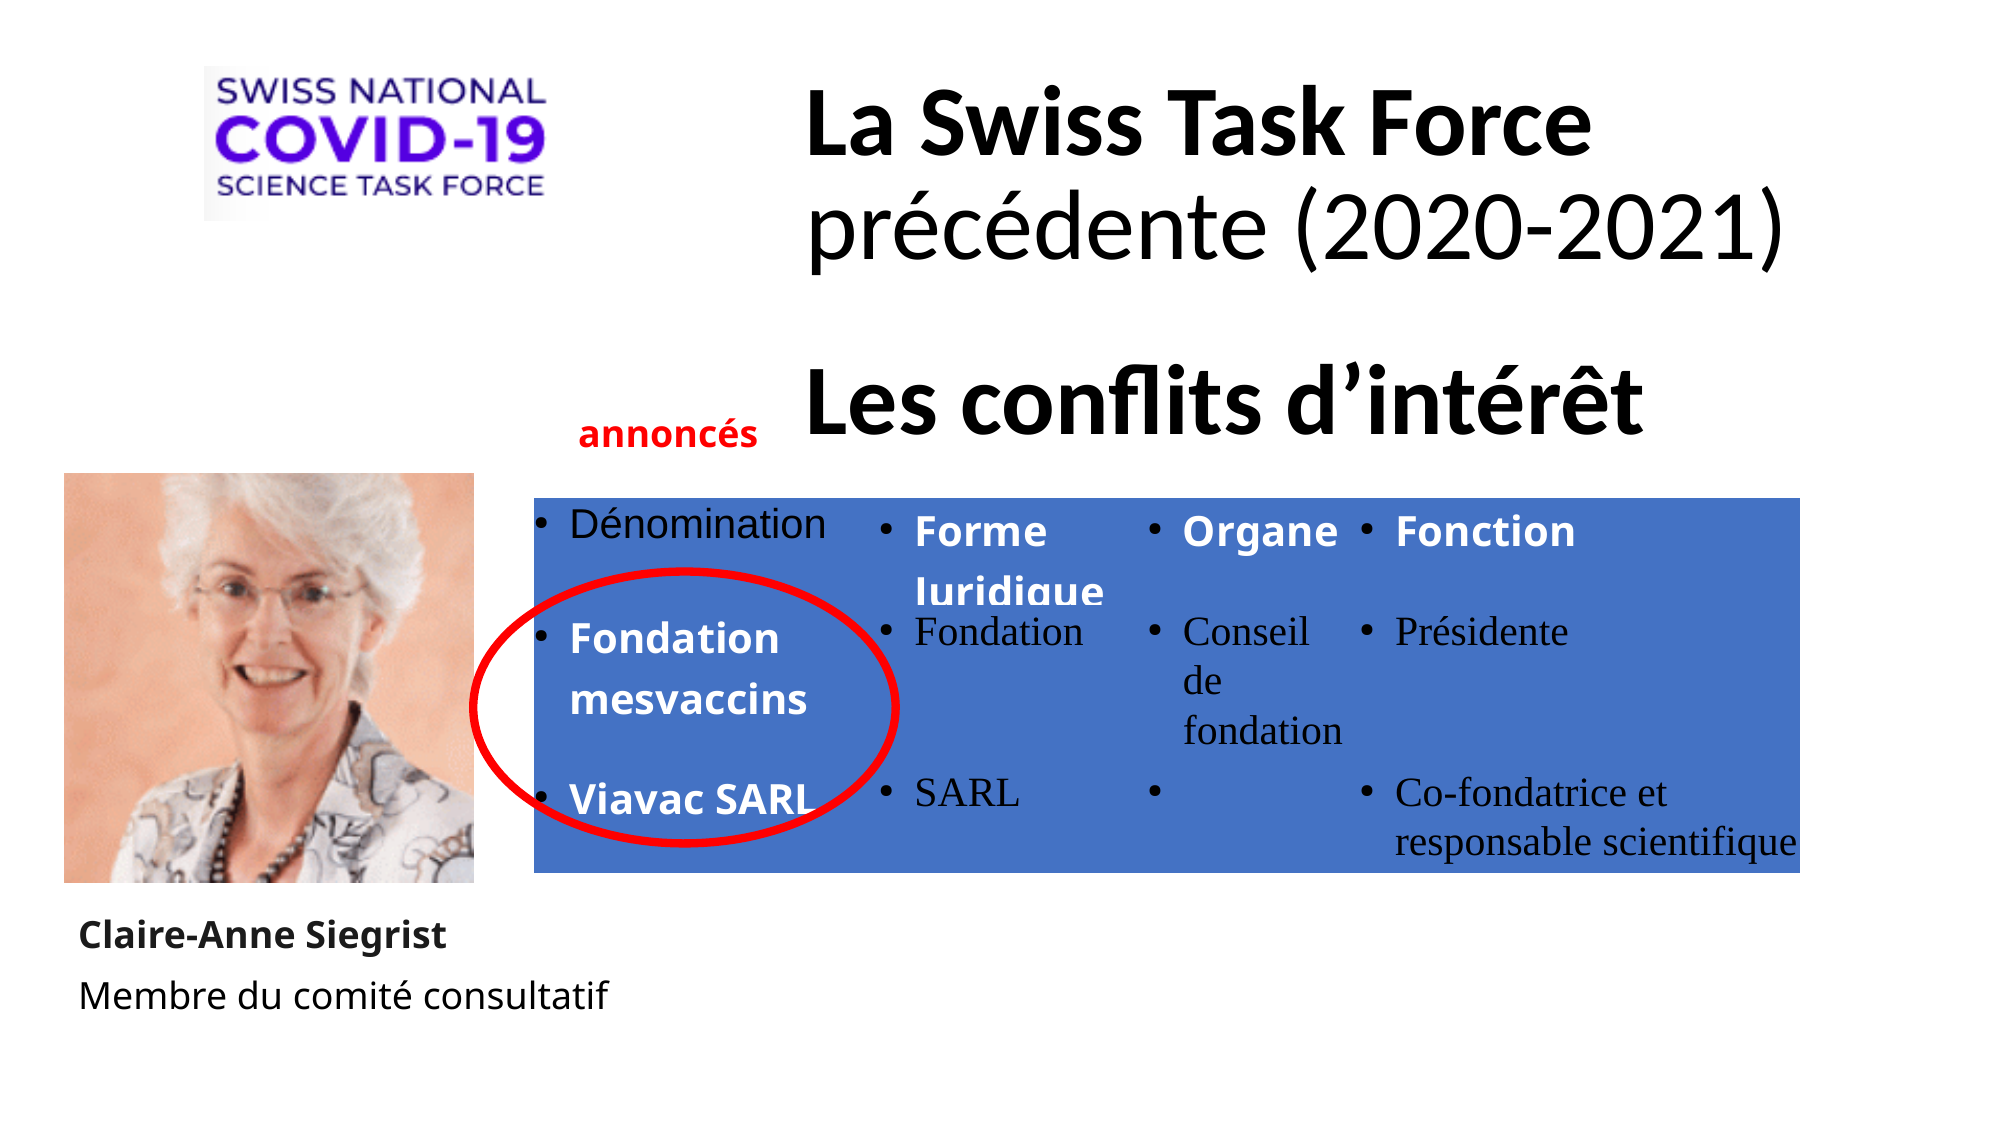

La Swiss Task Force
précédente (2020-2021)
Les conflits d’intérêt
annoncés
| Dénomination | Forme Juridique | Organe | Fonction |
| --- | --- | --- | --- |
| Fondation mesvaccins | Fondation | Conseil de fondation | Présidente |
| Viavac SARL | SARL | | Co-fondatrice et responsable scientifique |
Claire-Anne Siegrist
Membre du comité consultatif